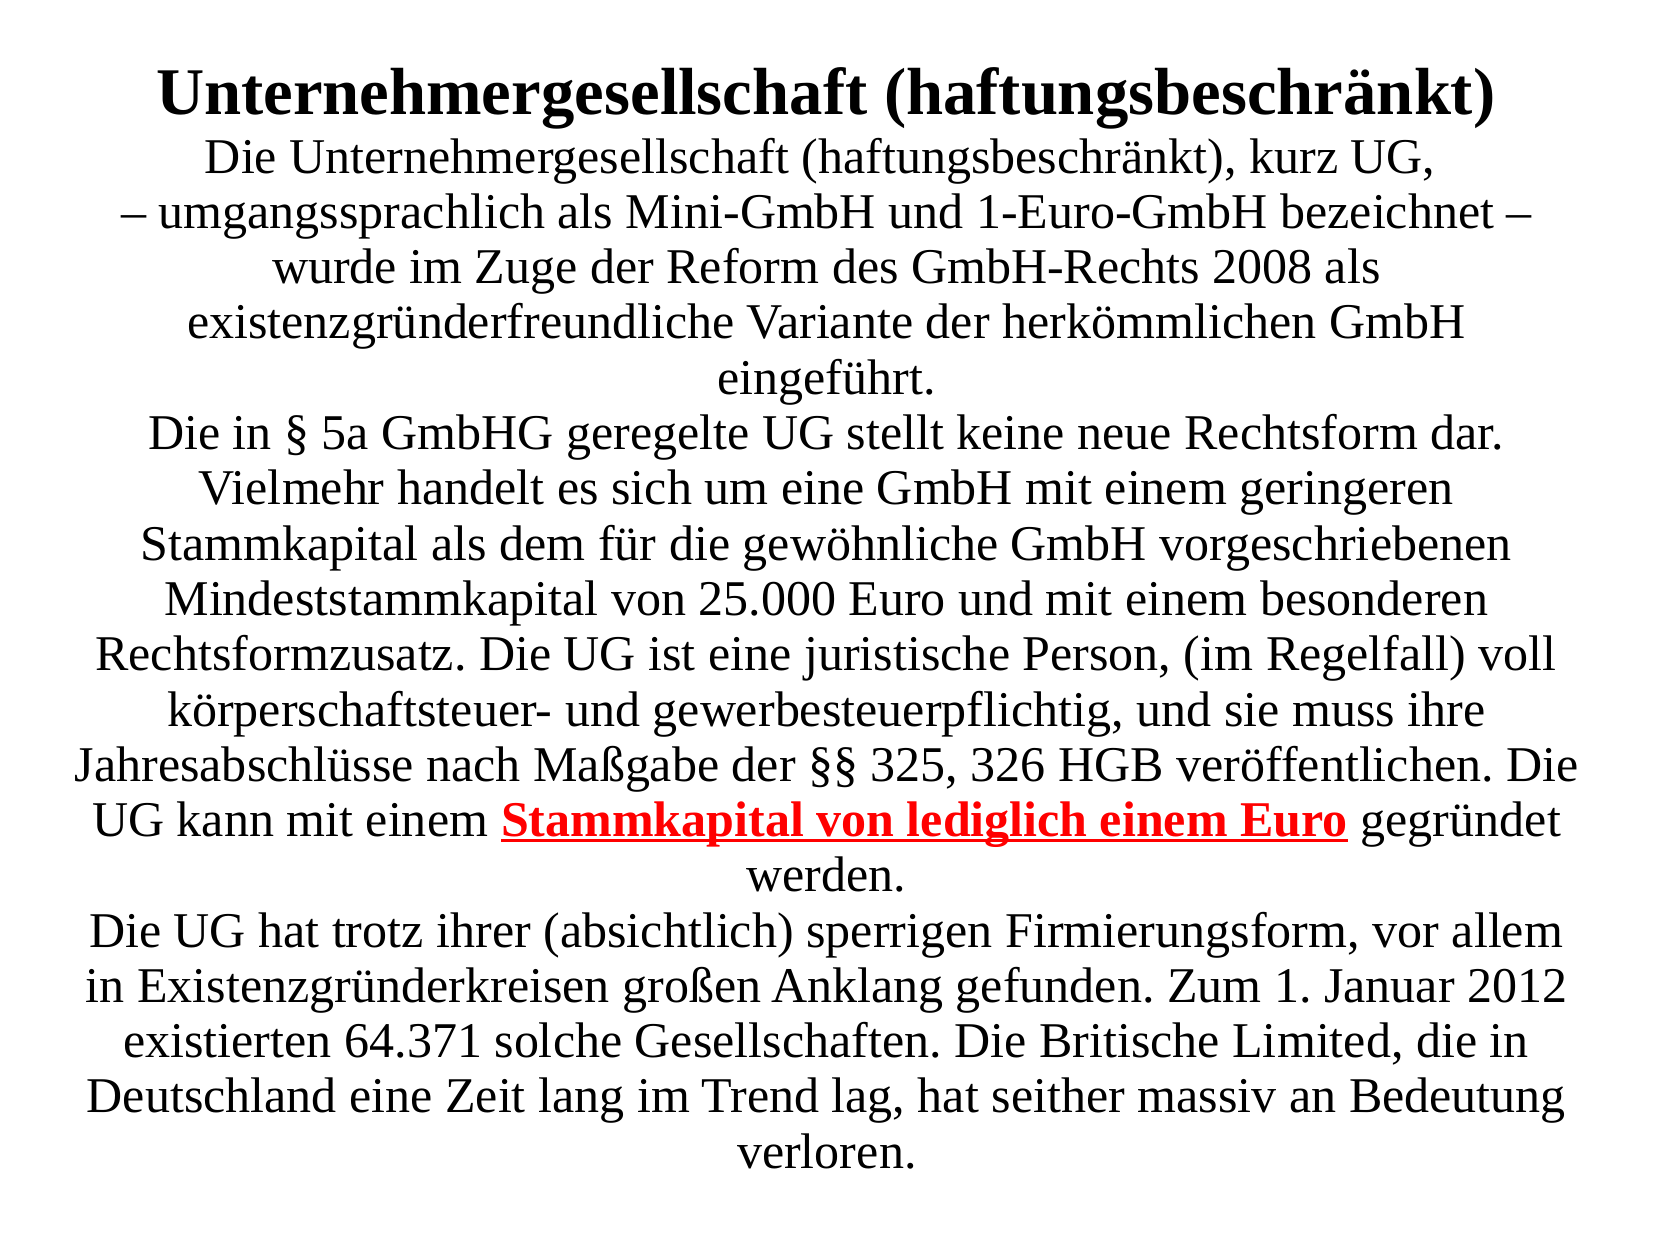

Unternehmergesellschaft (haftungsbeschränkt)
Die Unternehmergesellschaft (haftungsbeschränkt), kurz UG,
– umgangssprachlich als Mini-GmbH und 1-Euro-GmbH bezeichnet – wurde im Zuge der Reform des GmbH-Rechts 2008 als existenzgründerfreundliche Variante der herkömmlichen GmbH eingeführt.
Die in § 5a GmbHG geregelte UG stellt keine neue Rechtsform dar. Vielmehr handelt es sich um eine GmbH mit einem geringeren Stammkapital als dem für die gewöhnliche GmbH vorgeschriebenen Mindeststammkapital von 25.000 Euro und mit einem besonderen Rechtsformzusatz. Die UG ist eine juristische Person, (im Regelfall) voll körperschaftsteuer- und gewerbesteuerpflichtig, und sie muss ihre Jahresabschlüsse nach Maßgabe der §§ 325, 326 HGB veröffentlichen. Die UG kann mit einem Stammkapital von lediglich einem Euro gegründet werden.
Die UG hat trotz ihrer (absichtlich) sperrigen Firmierungsform, vor allem in Existenzgründerkreisen großen Anklang gefunden. Zum 1. Januar 2012 existierten 64.371 solche Gesellschaften. Die Britische Limited, die in Deutschland eine Zeit lang im Trend lag, hat seither massiv an Bedeutung verloren.